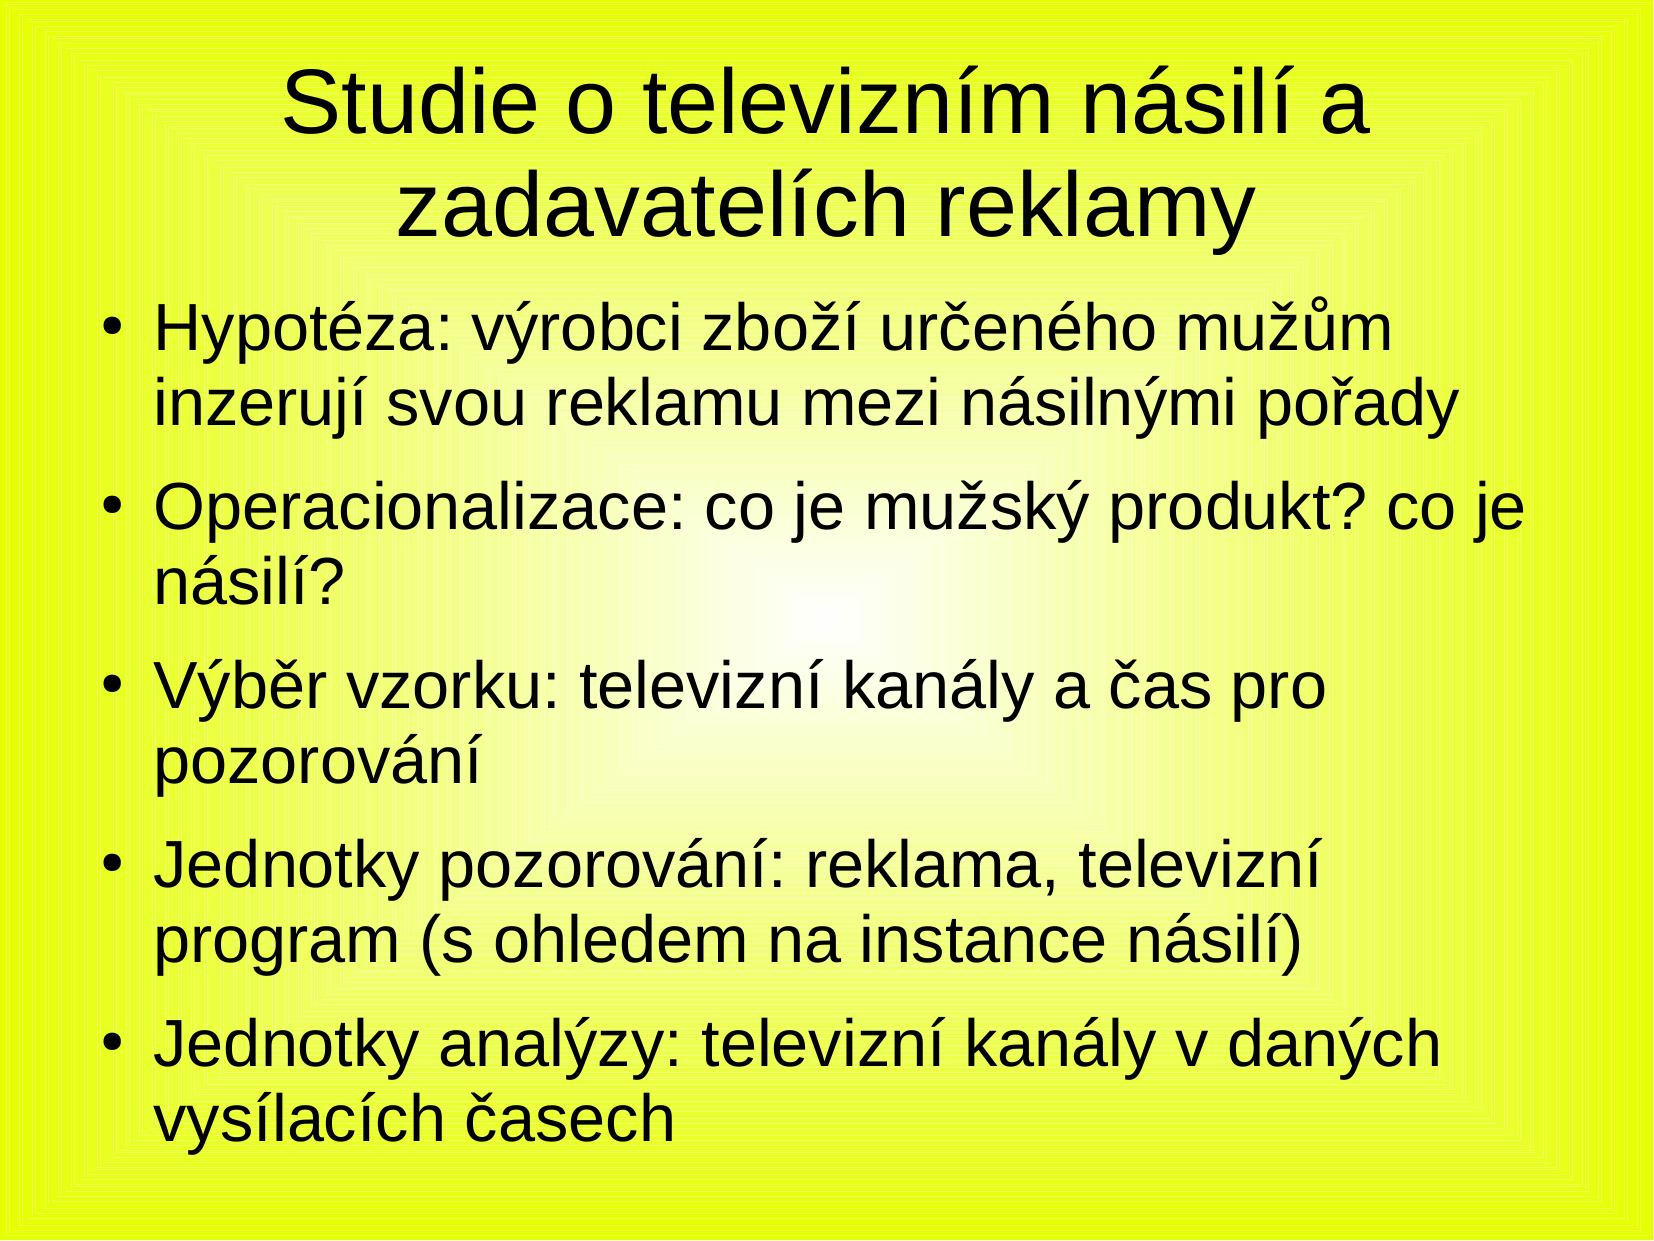

# Studie o televizním násilí a zadavatelích reklamy
Hypotéza: výrobci zboží určeného mužům inzerují svou reklamu mezi násilnými pořady
Operacionalizace: co je mužský produkt? co je násilí?
Výběr vzorku: televizní kanály a čas pro pozorování
Jednotky pozorování: reklama, televizní program (s ohledem na instance násilí)
Jednotky analýzy: televizní kanály v daných vysílacích časech